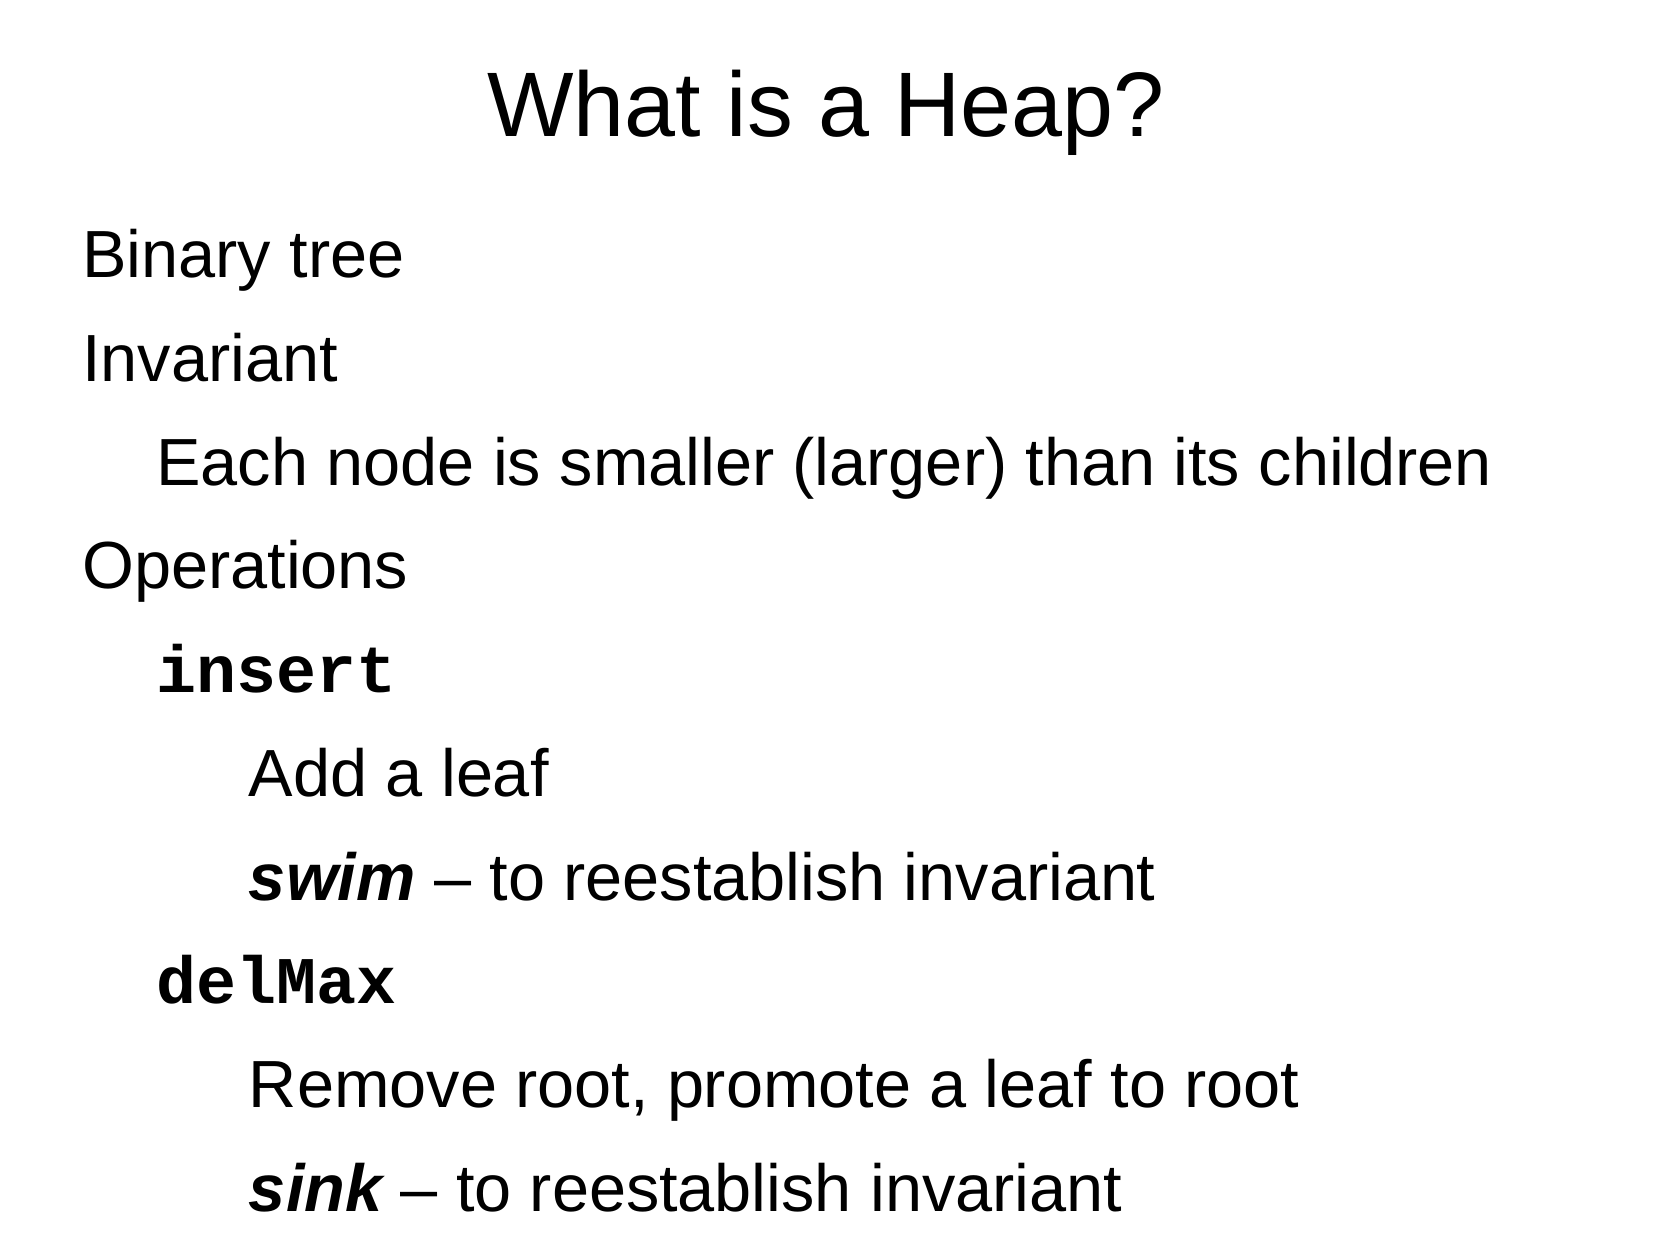

# What is a Heap?
Binary tree
Invariant
 Each node is smaller (larger) than its children
Operations
 insert
 Add a leaf
 swim – to reestablish invariant
 delMax
 Remove root, promote a leaf to root
 sink – to reestablish invariant